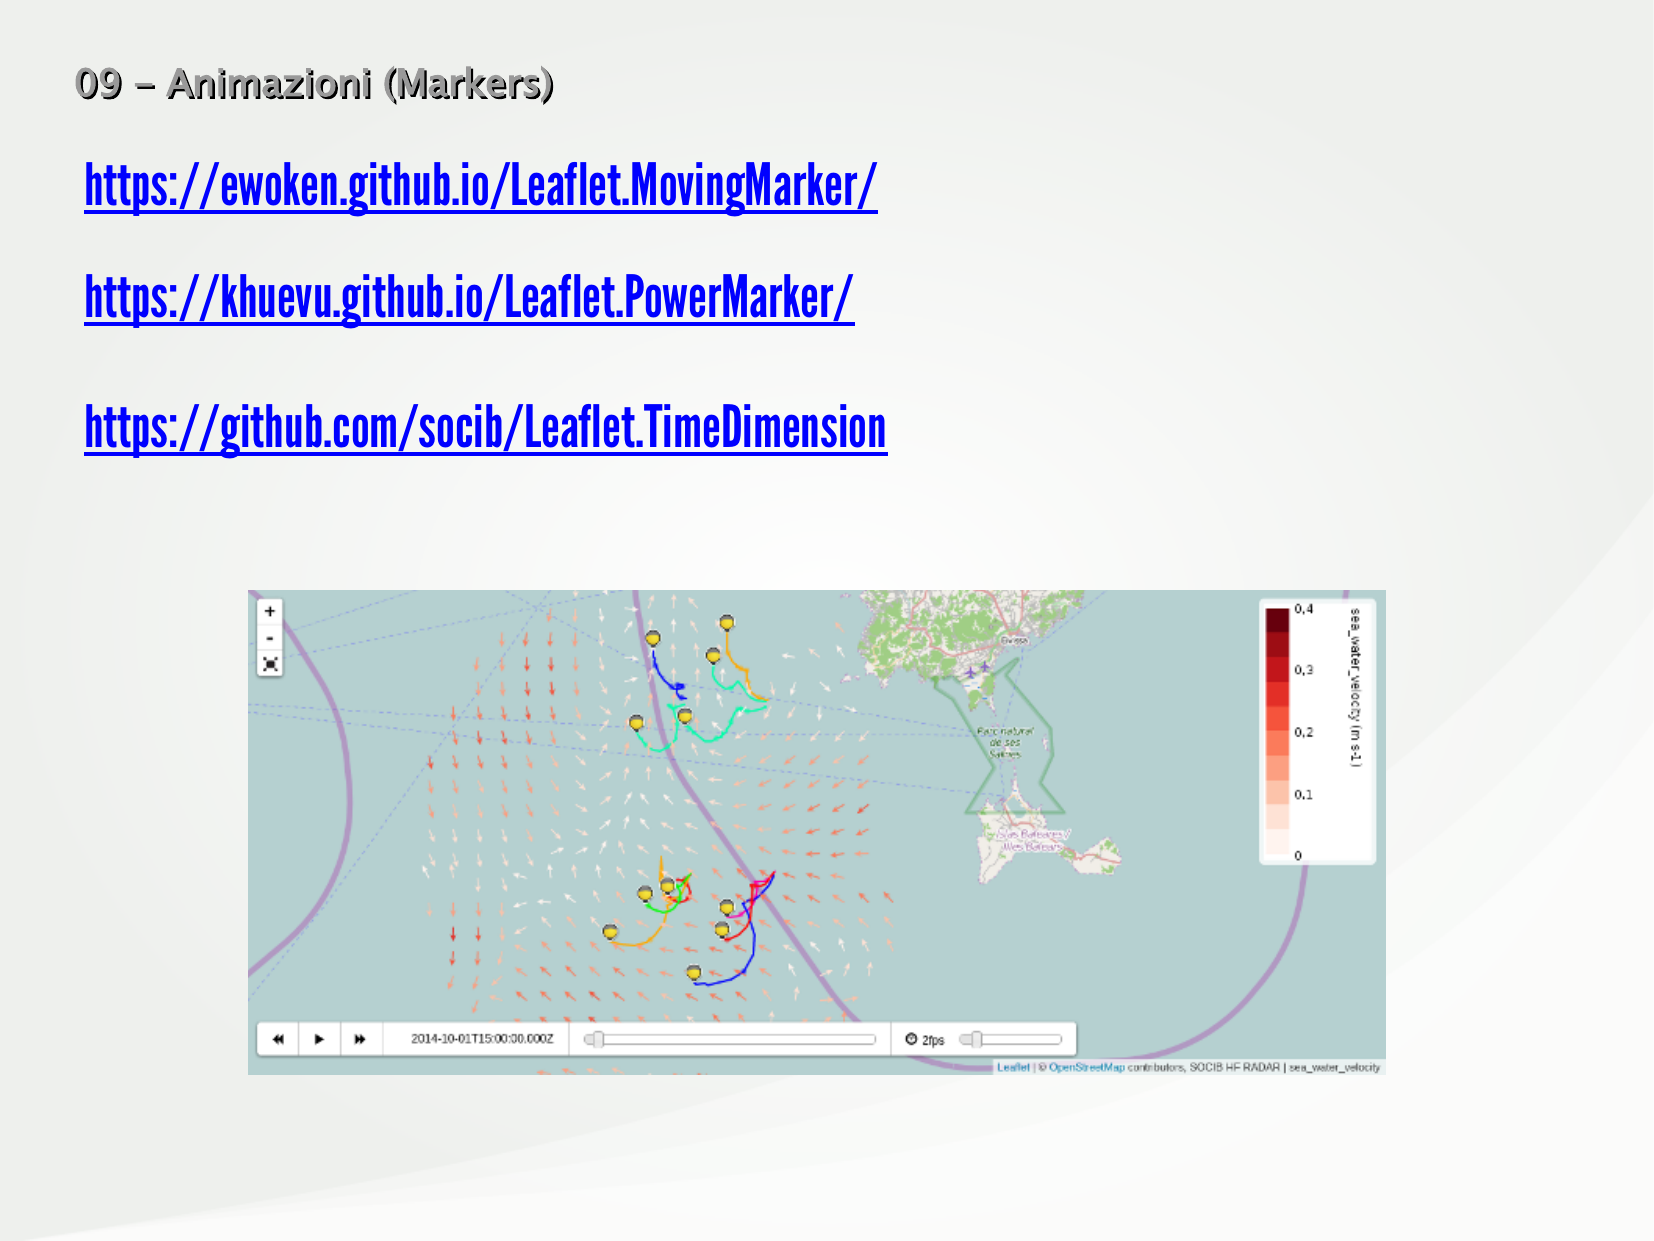

09 - Animazioni (Markers)
https://ewoken.github.io/Leaflet.MovingMarker/
https://khuevu.github.io/Leaflet.PowerMarker/
https://github.com/socib/Leaflet.TimeDimension